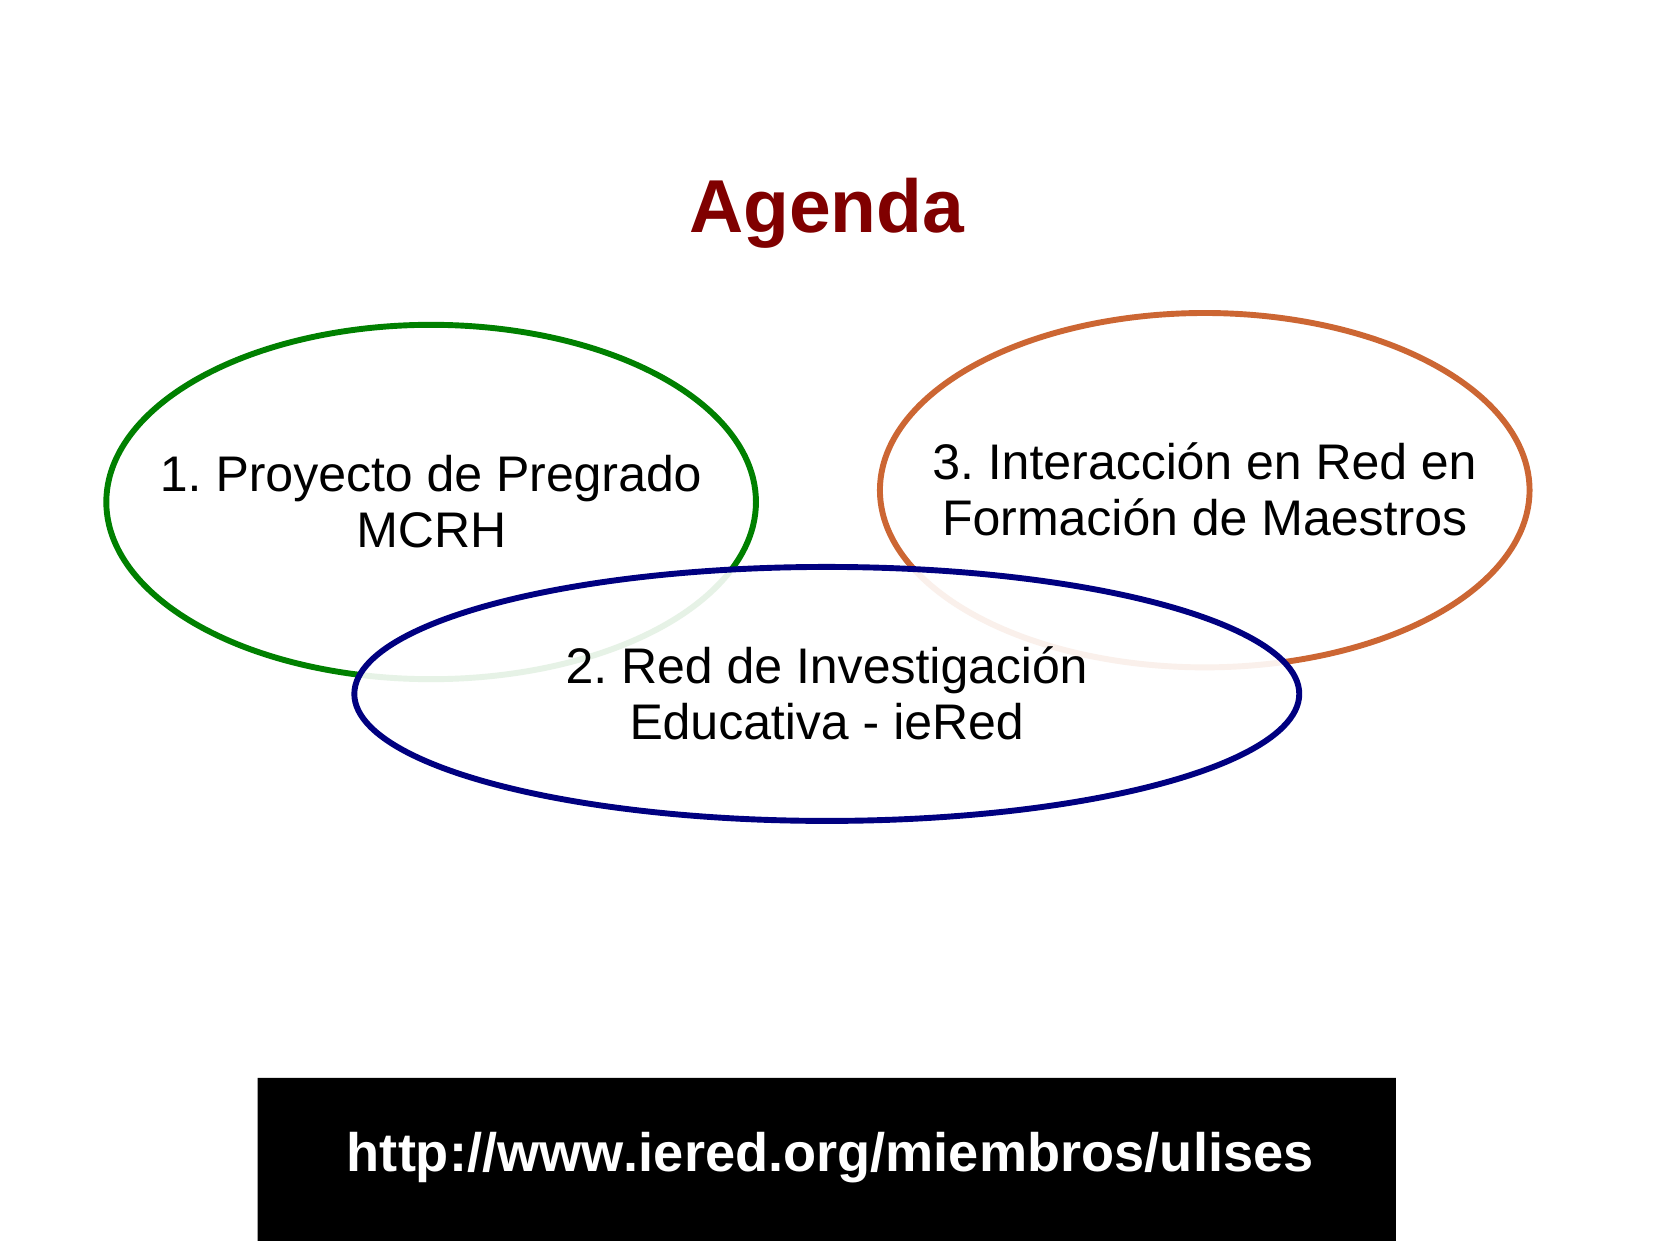

# Agenda
3. Interacción en Red en
Formación de Maestros
1. Proyecto de Pregrado
MCRH
2. Red de Investigación
Educativa - ieRed
 http://www.iered.org/miembros/ulises